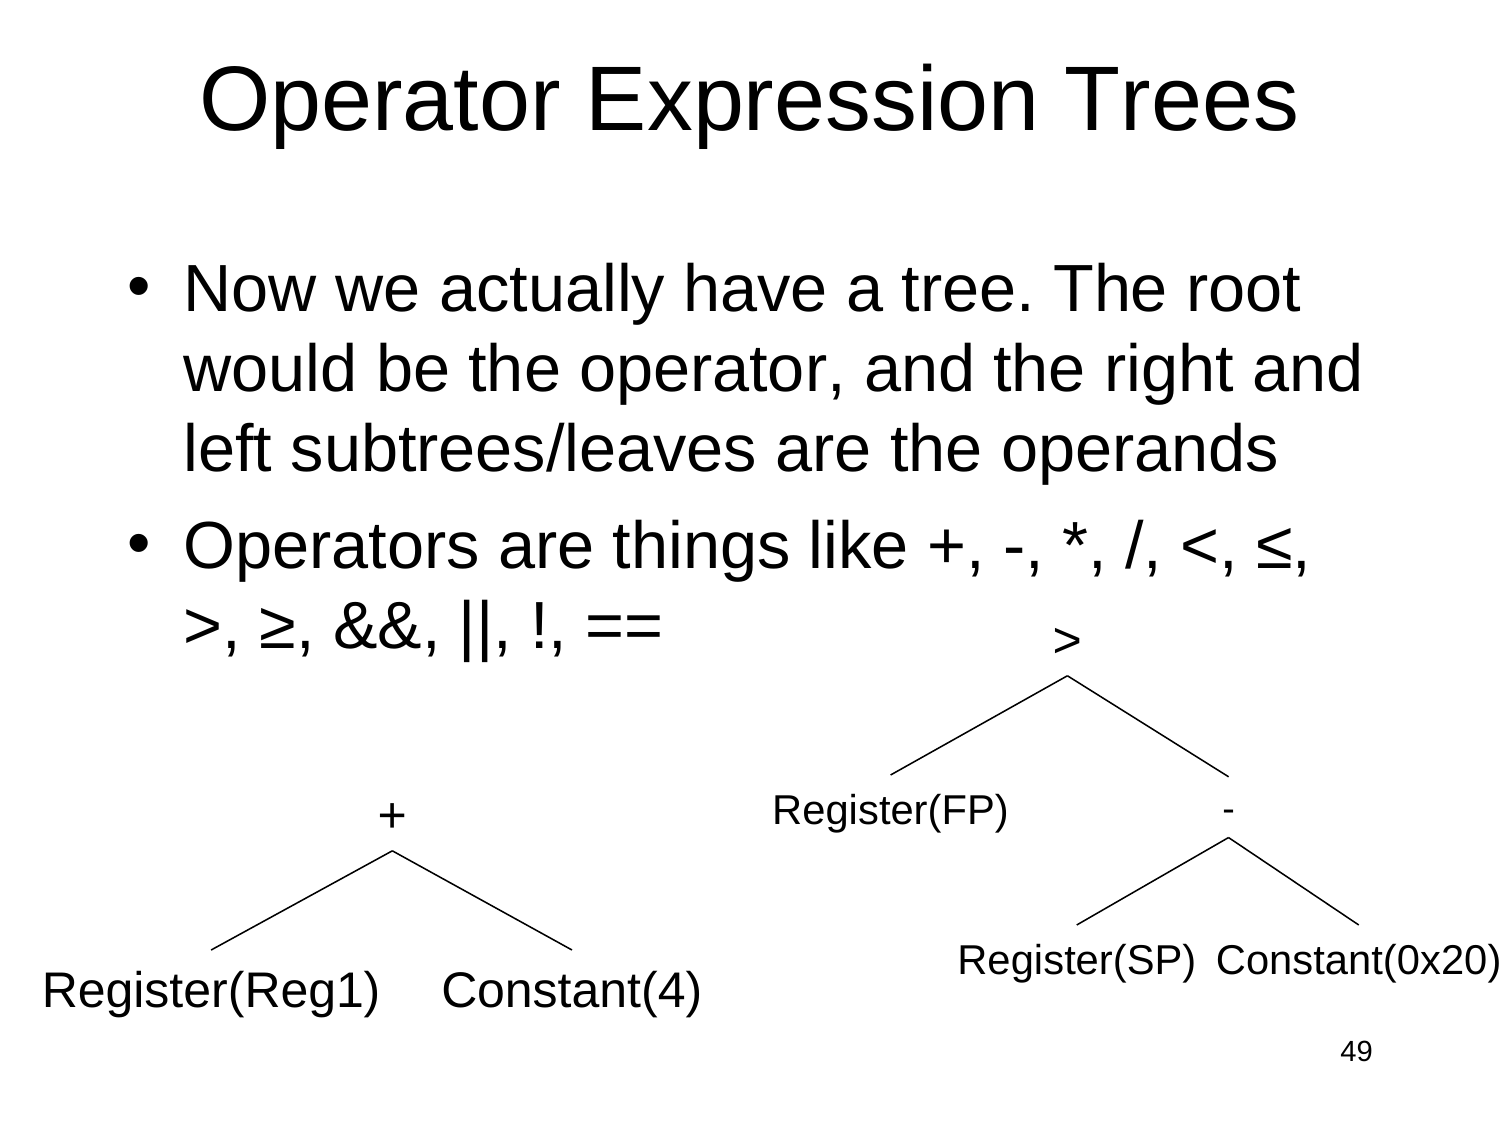

# Operator Expression Trees
Now we actually have a tree. The root would be the operator, and the right and left subtrees/leaves are the operands
Operators are things like +, -, *, /, <, ≤, >, ≥, &&, ||, !, ==
>
+
Register(FP)
-
Register(SP)
Constant(0x20)
Register(Reg1)
Constant(4)